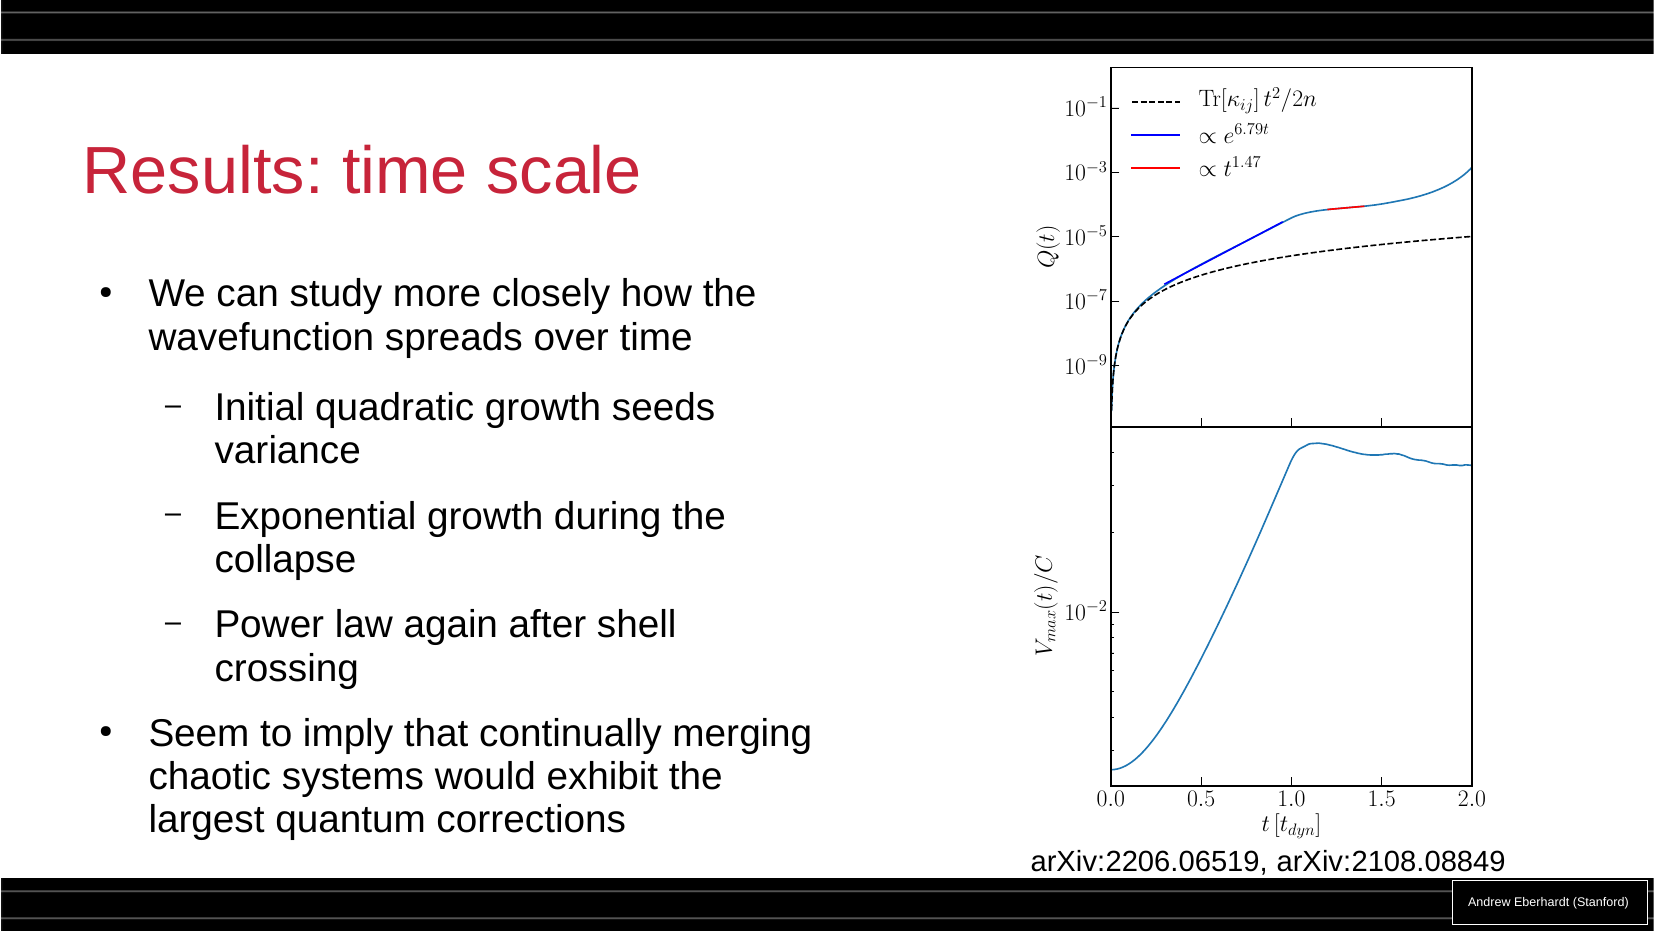

# Results: time scale
We can study more closely how the wavefunction spreads over time
Initial quadratic growth seeds variance
Exponential growth during the collapse
Power law again after shell crossing
Seem to imply that continually merging chaotic systems would exhibit the largest quantum corrections
arXiv:2206.06519, arXiv:2108.08849
Andrew Eberhardt (Stanford)